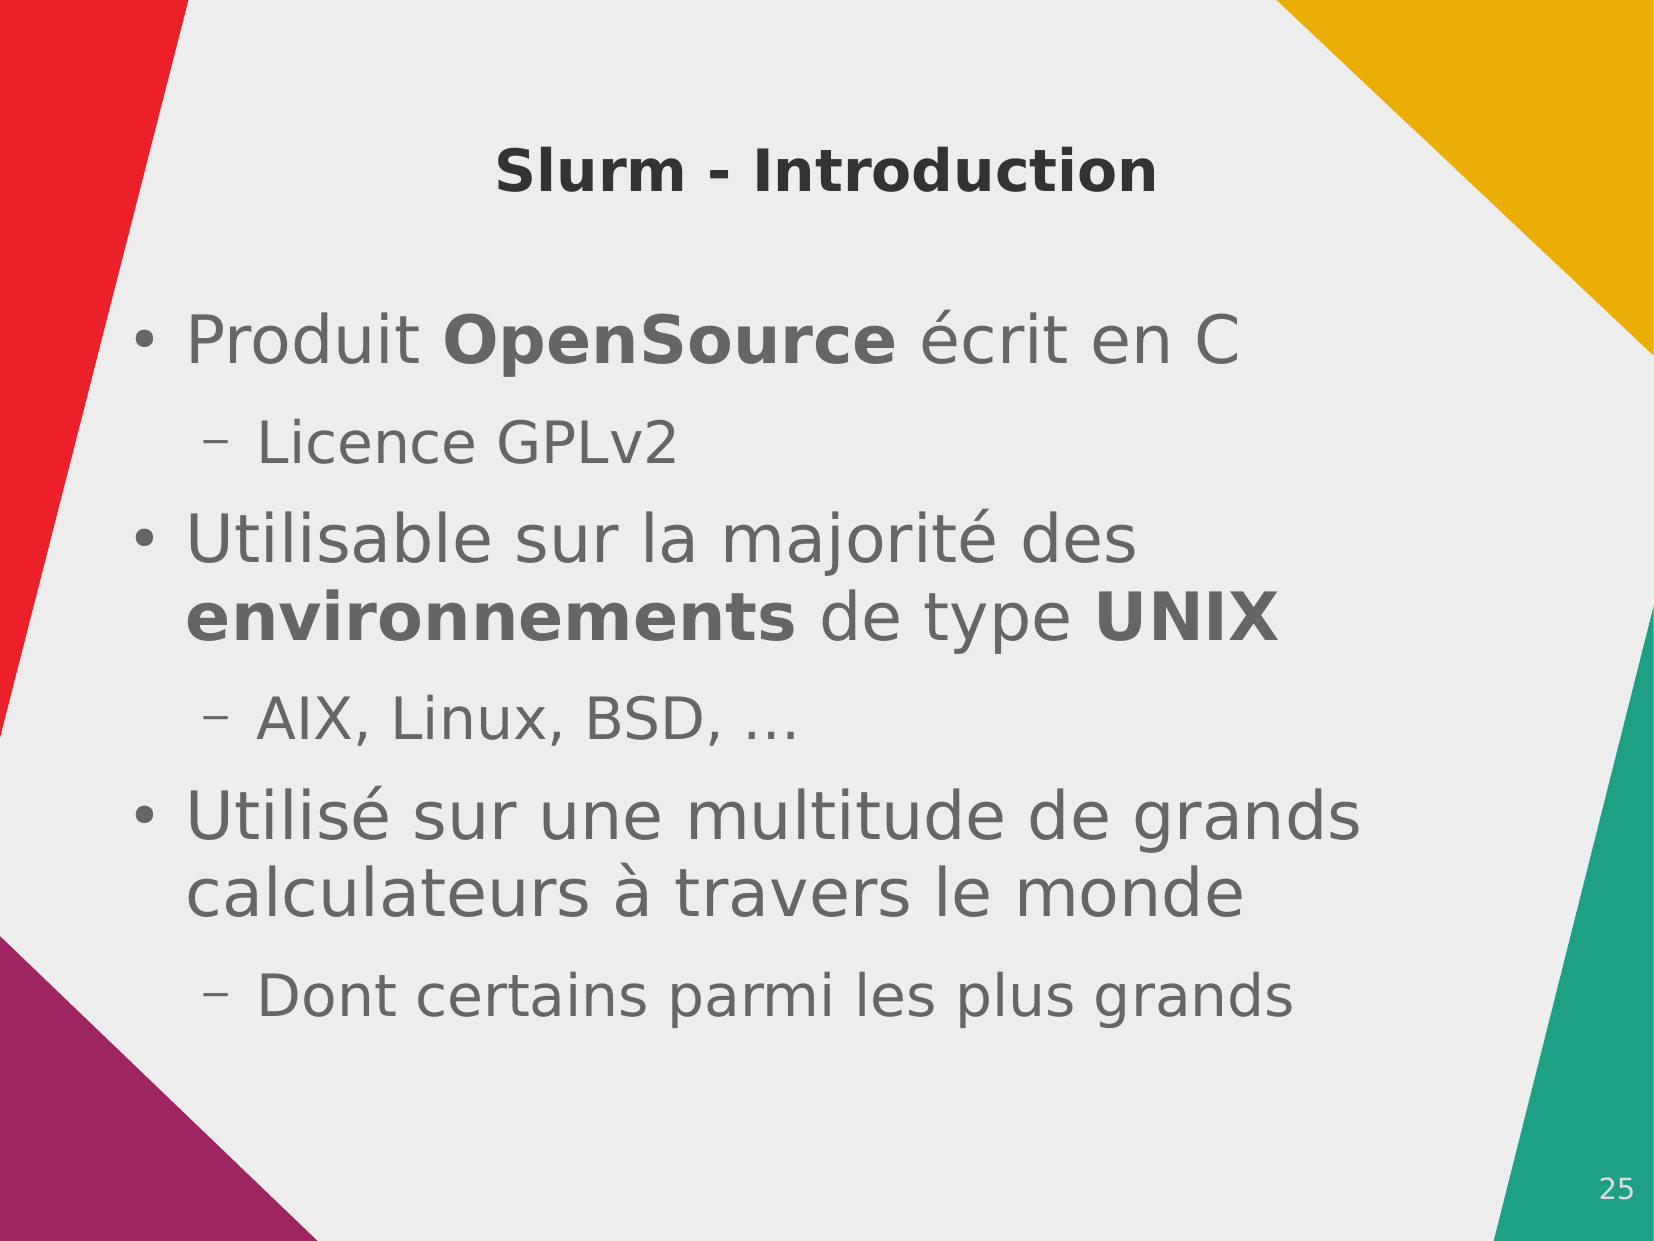

# Slurm - Introduction
Produit OpenSource écrit en C
Licence GPLv2
Utilisable sur la majorité des environnements de type UNIX
AIX, Linux, BSD, …
Utilisé sur une multitude de grands calculateurs à travers le monde
Dont certains parmi les plus grands
25